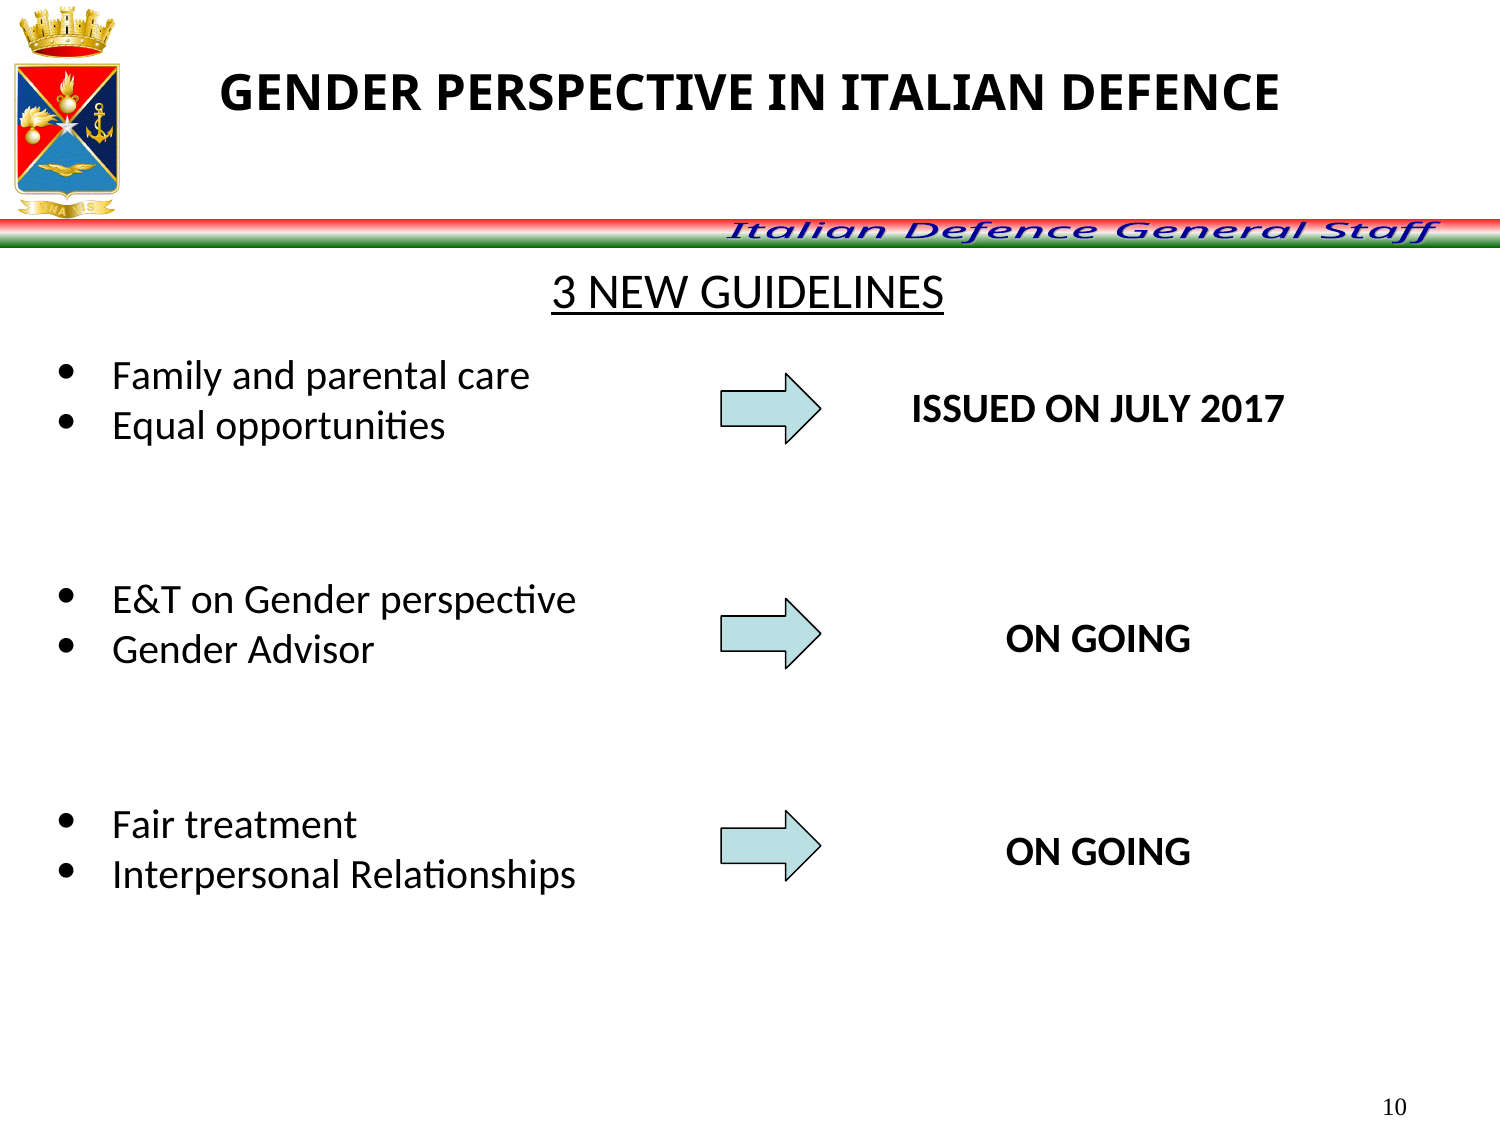

GENDER PERSPECTIVE IN ITALIAN DEFENCE
3 NEW GUIDELINES
Family and parental care
Equal opportunities
ISSUED ON JULY 2017
E&T on Gender perspective
Gender Advisor
ON GOING
Fair treatment
Interpersonal Relationships
ON GOING